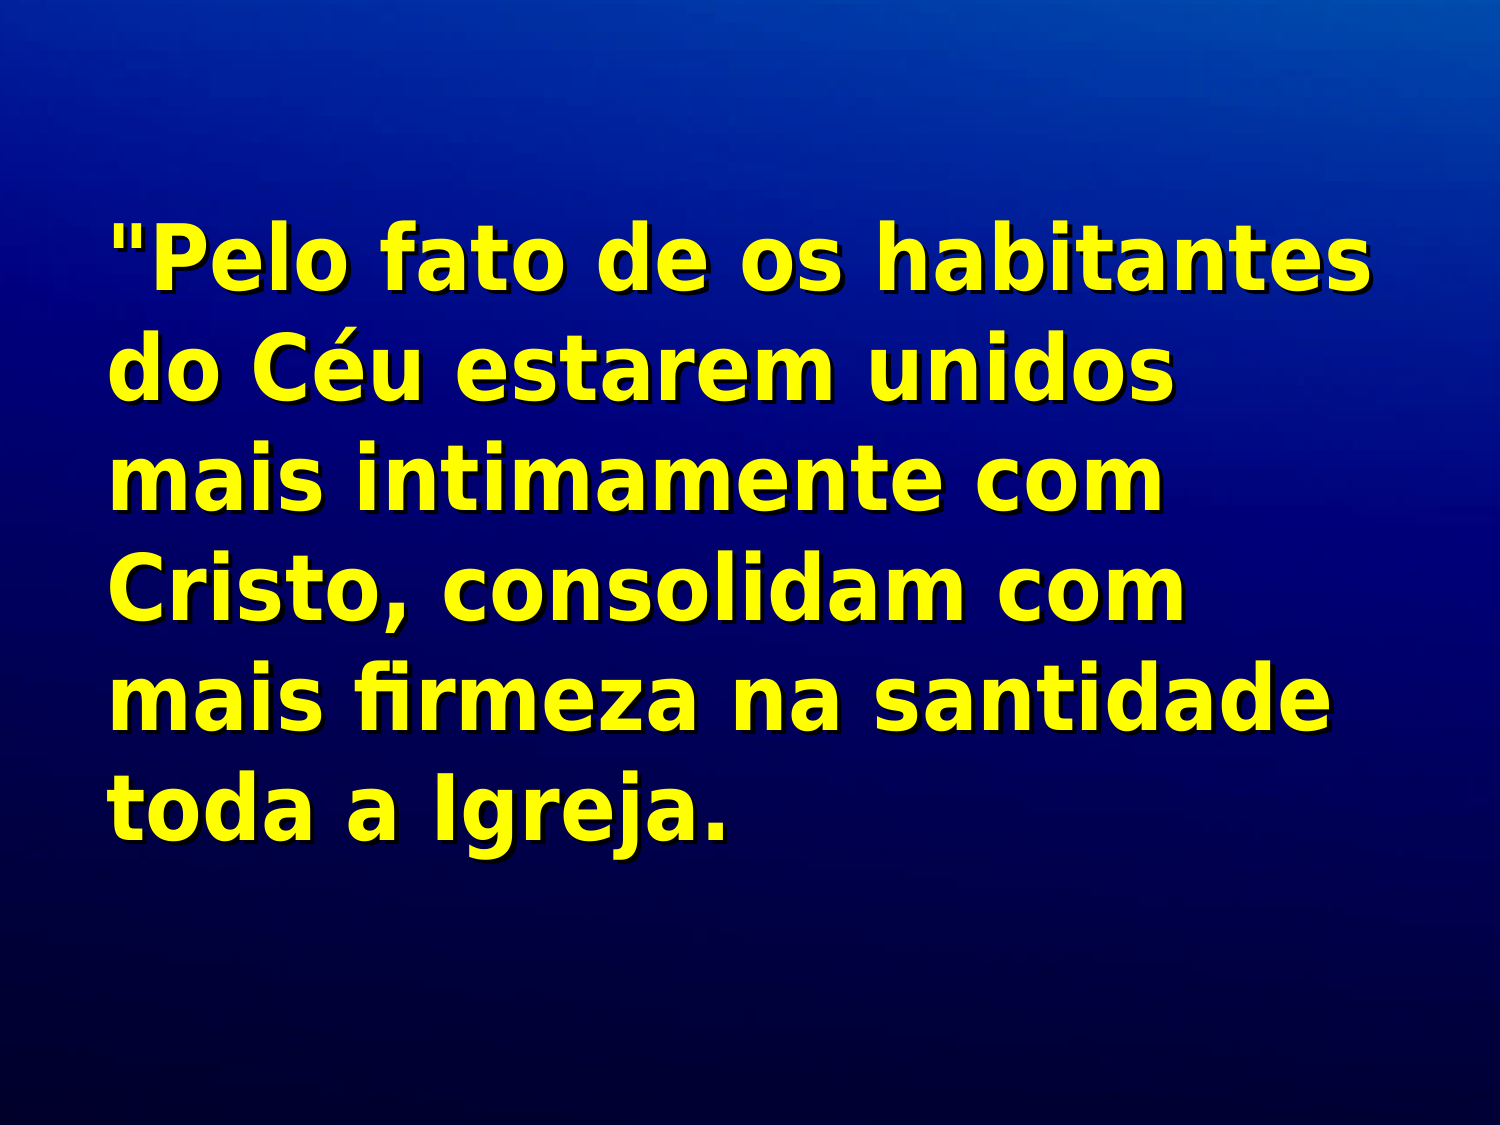

"Pelo fato de os habitantes do Céu estarem unidos mais intimamente com Cristo, consolidam com mais firmeza na santidade toda a Igreja.